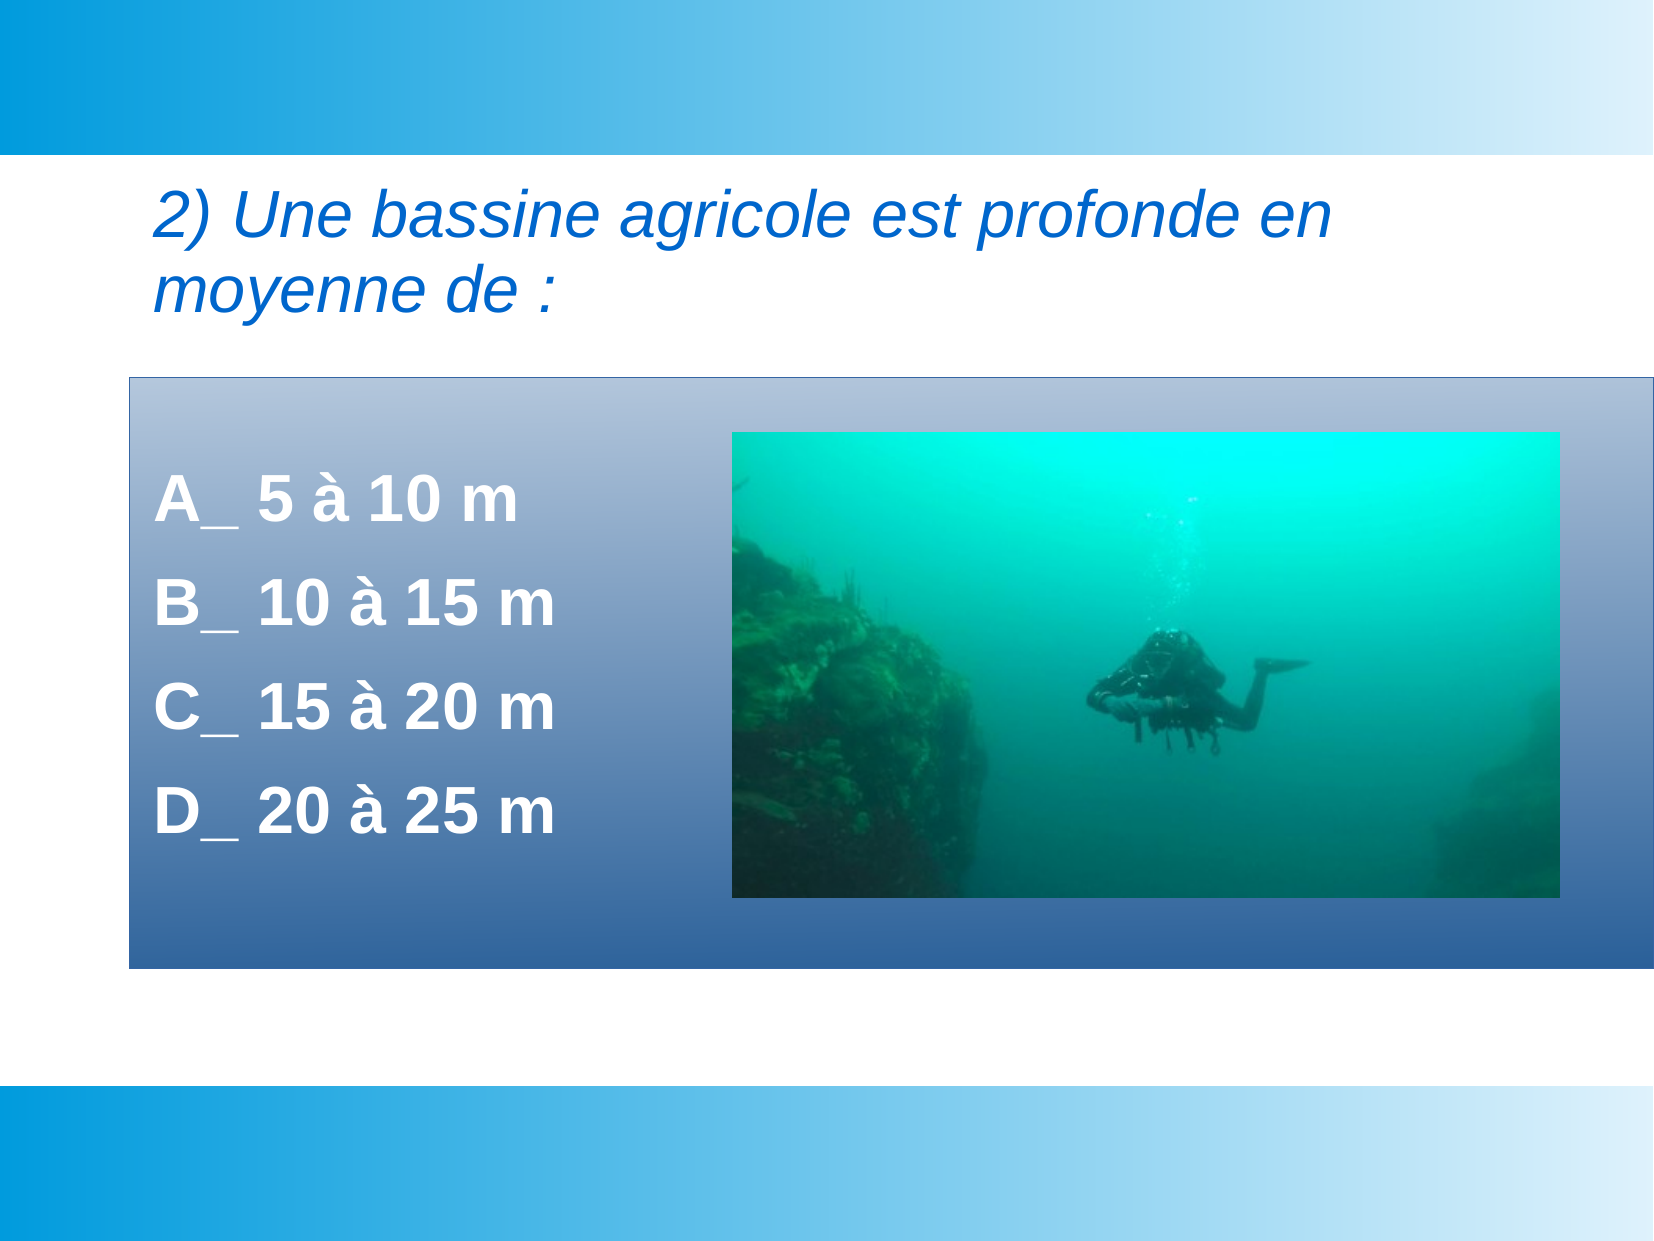

# 2) Une bassine agricole est profonde en moyenne de :
A_ 5 à 10 m
B_ 10 à 15 m
C_ 15 à 20 m
D_ 20 à 25 m